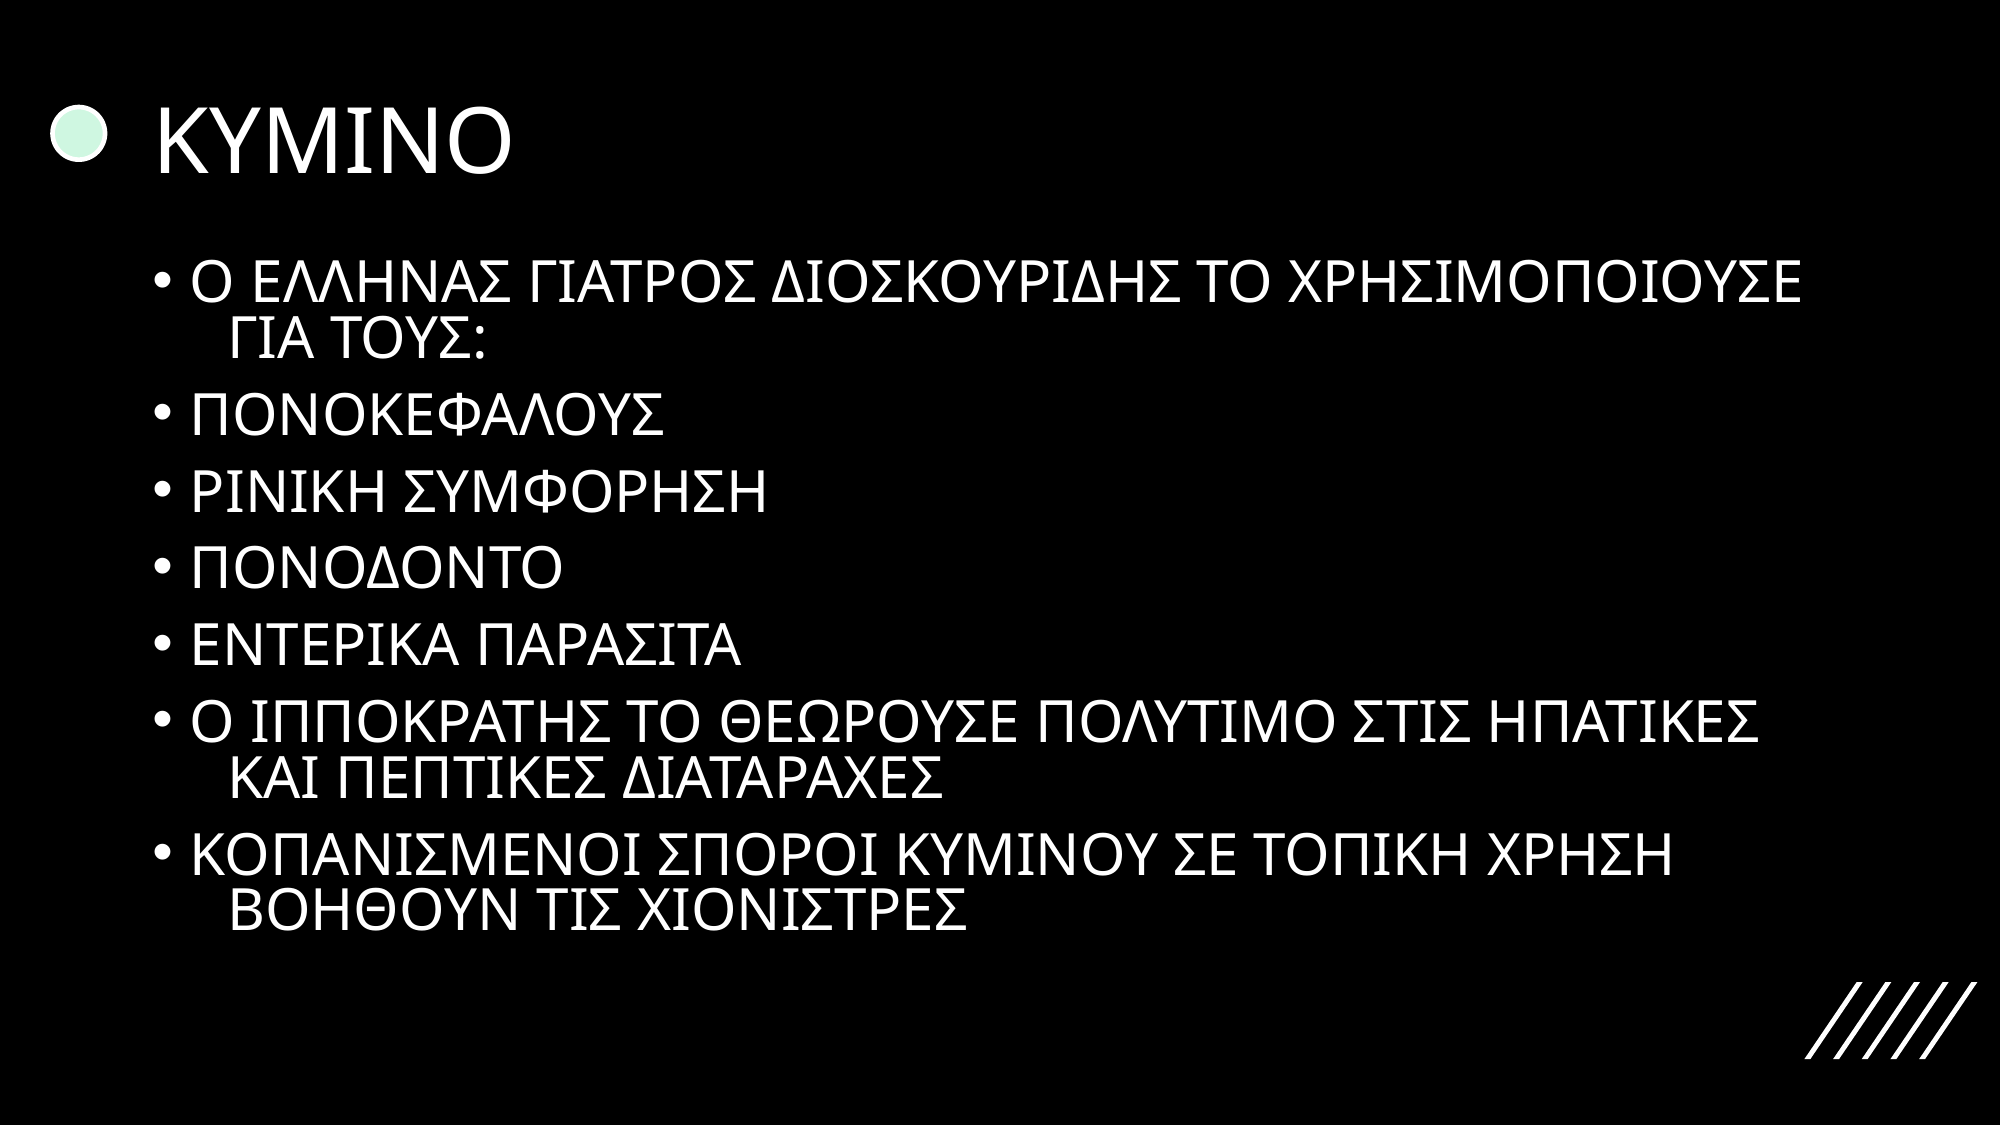

# ΚΥΜΙΝΟ
Ο ΕΛΛΗΝΑΣ ΓΙΑΤΡΟΣ ΔΙΟΣΚΟΥΡΙΔΗΣ ΤΟ ΧΡΗΣΙΜΟΠΟΙΟΥΣΕ ΓΙΑ ΤΟΥΣ:
ΠΟΝΟΚΕΦΑΛΟΥΣ
ΡΙΝΙΚΗ ΣΥΜΦΟΡΗΣΗ
ΠΟΝΟΔΟΝΤΟ
ΕΝΤΕΡΙΚΑ ΠΑΡΑΣΙΤΑ
Ο ΙΠΠΟΚΡΑΤΗΣ ΤΟ ΘΕΩΡΟΥΣΕ ΠΟΛΥΤΙΜΟ ΣΤΙΣ ΗΠΑΤΙΚΕΣ ΚΑΙ ΠΕΠΤΙΚΕΣ ΔΙΑΤΑΡΑΧΕΣ
ΚΟΠΑΝΙΣΜΕΝΟΙ ΣΠΟΡΟΙ ΚΥΜΙΝΟΥ ΣΕ ΤΟΠΙΚΗ ΧΡΗΣΗ ΒΟΗΘΟΥΝ ΤΙΣ ΧΙΟΝΙΣΤΡΕΣ